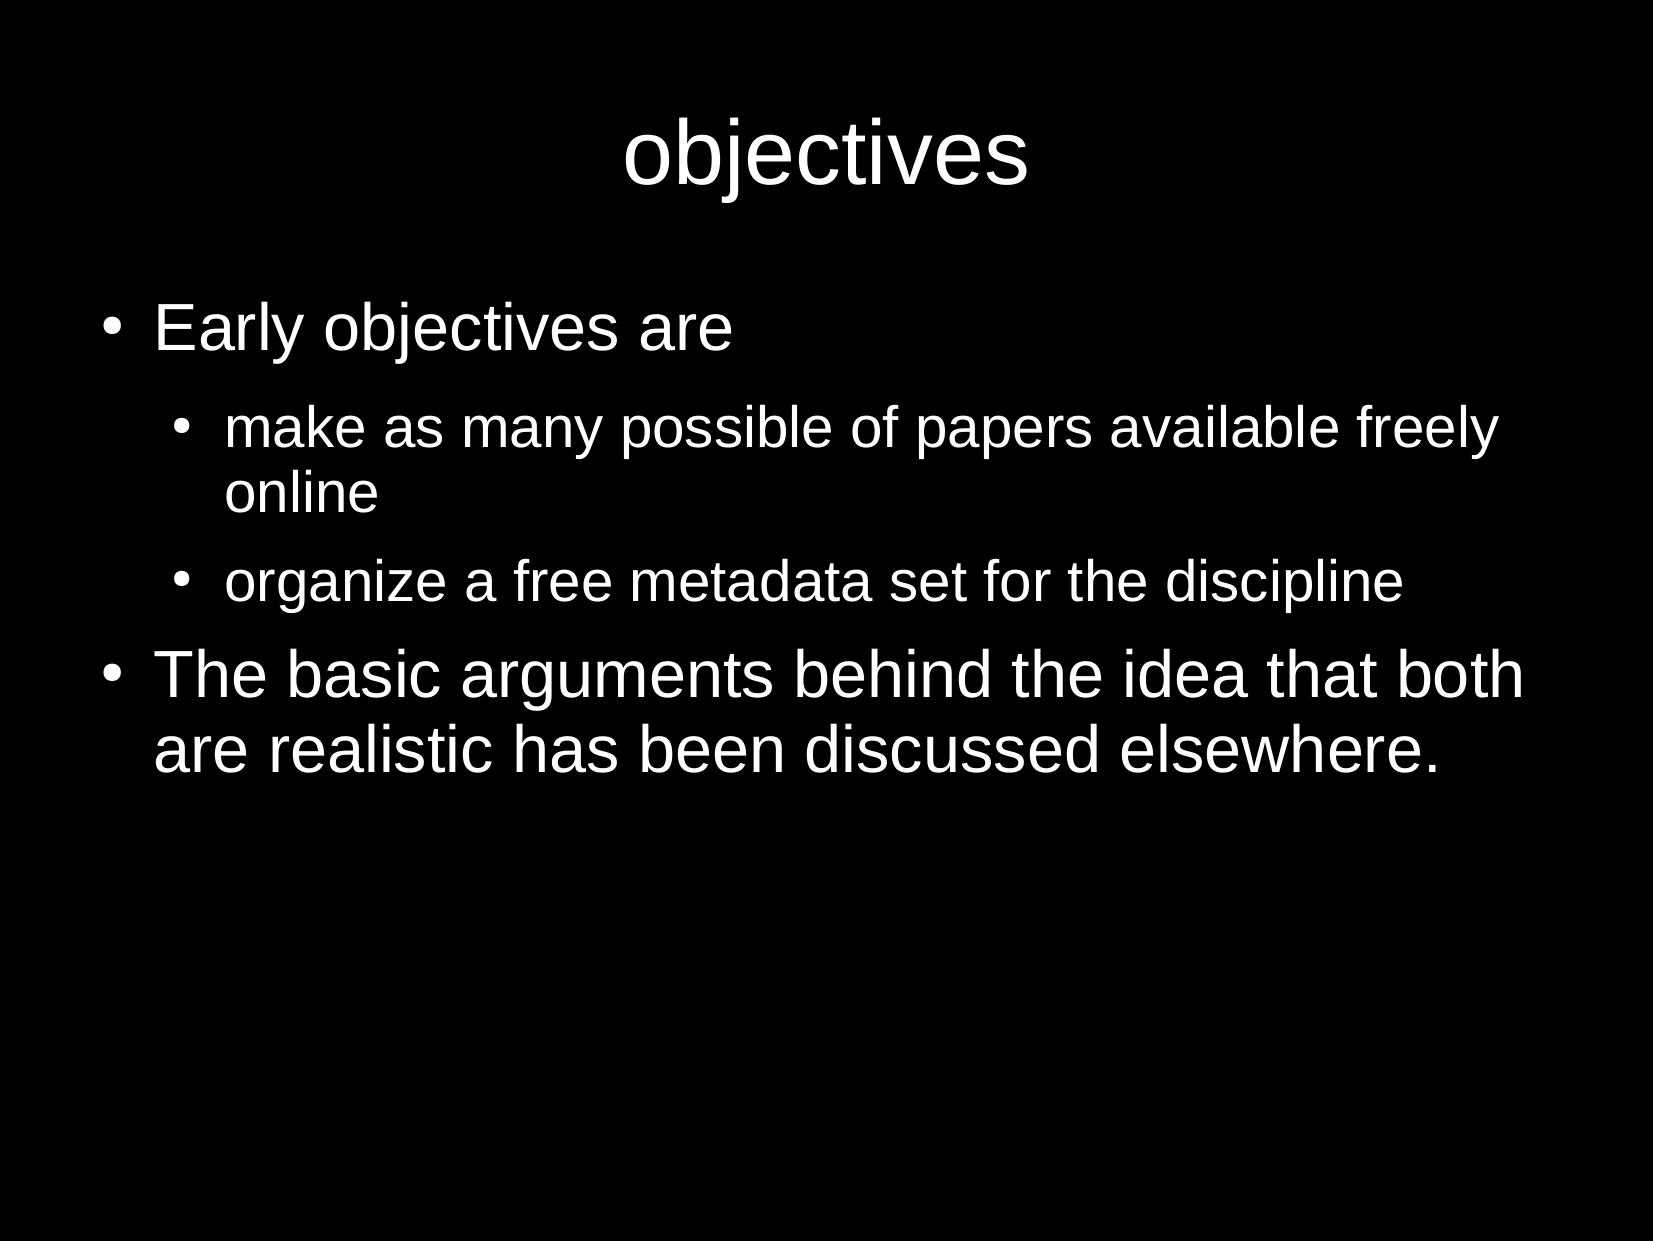

# objectives
Early objectives are
make as many possible of papers available freely online
organize a free metadata set for the discipline
The basic arguments behind the idea that both are realistic has been discussed elsewhere.